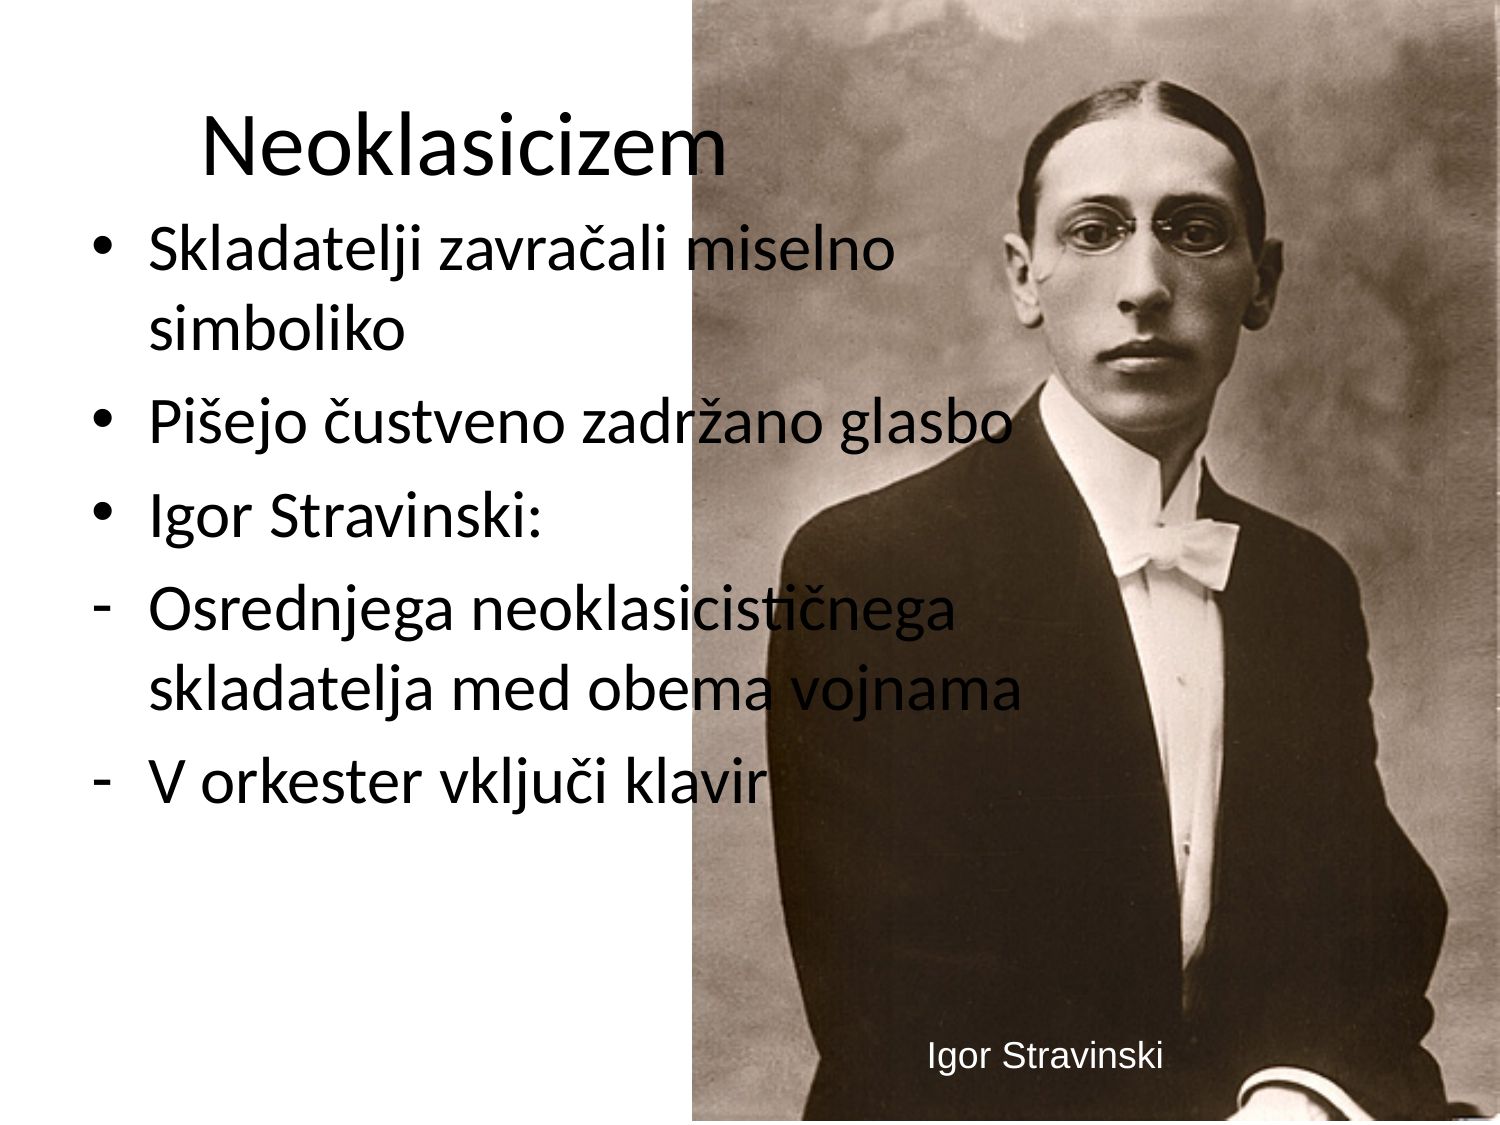

# Neoklasicizem
Skladatelji zavračali miselno simboliko
Pišejo čustveno zadržano glasbo
Igor Stravinski:
Osrednjega neoklasicističnega skladatelja med obema vojnama
V orkester vključi klavir
Igor Stravinski